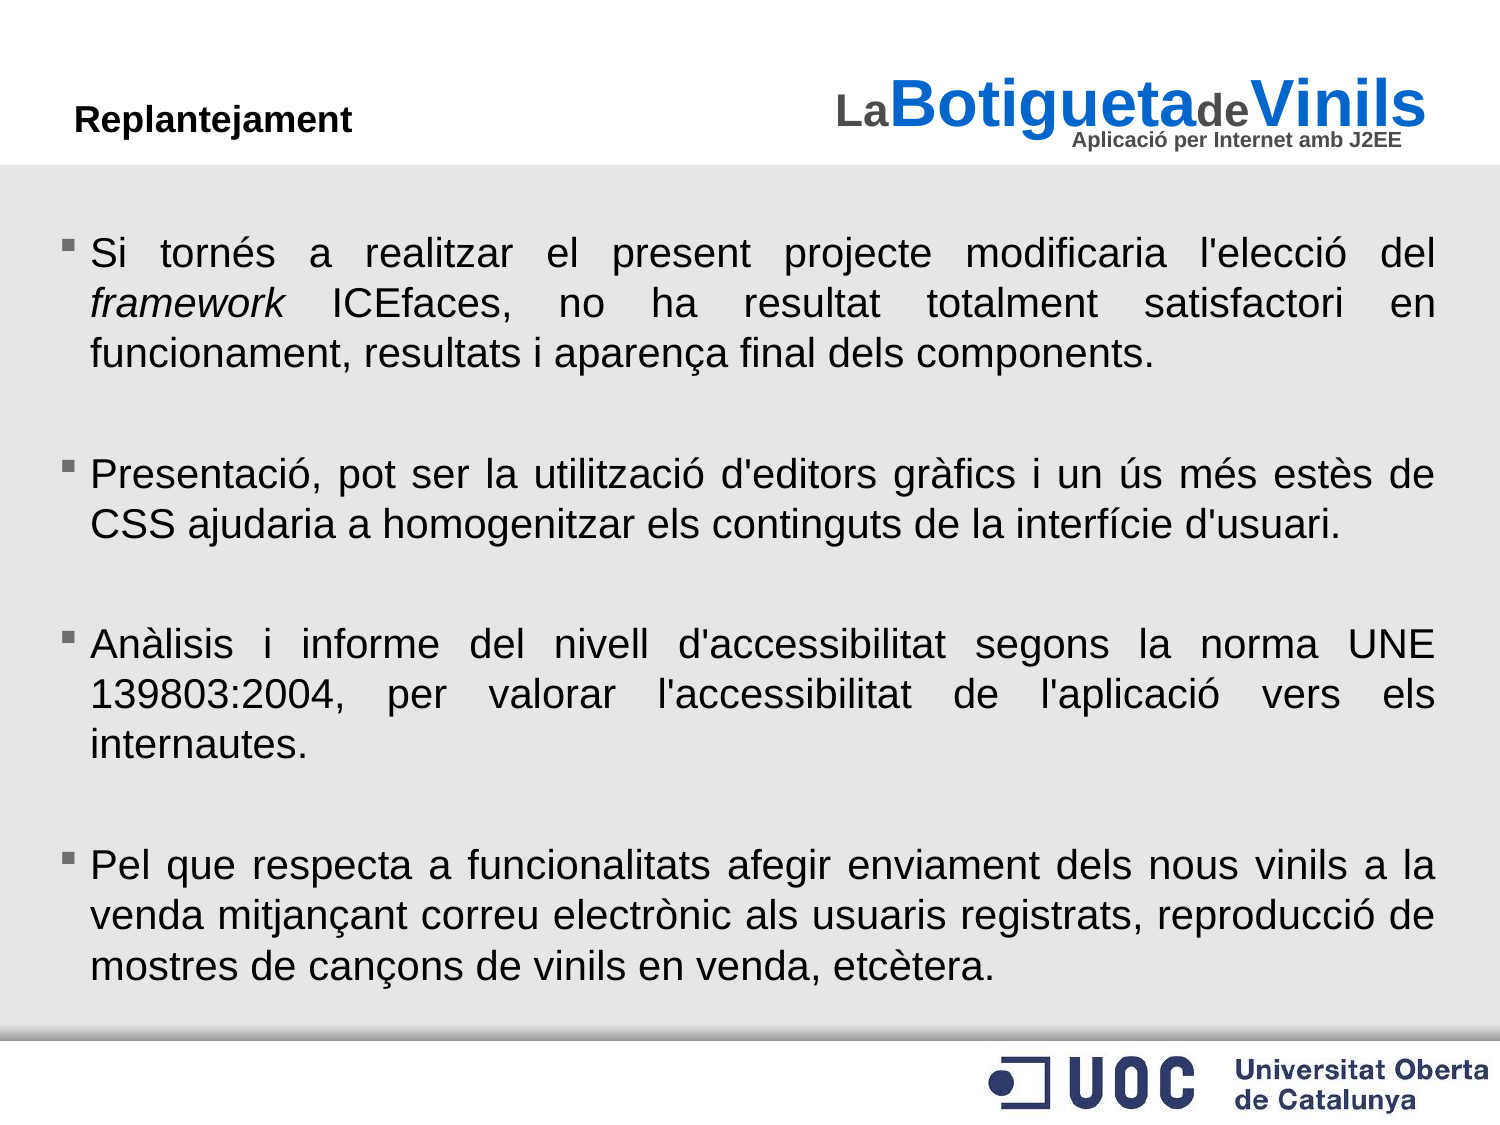

# LaBotiguetadeVinils
Replantejament
Aplicació per Internet amb J2EE
Si tornés a realitzar el present projecte modificaria l'elecció del framework ICEfaces, no ha resultat totalment satisfactori en funcionament, resultats i aparença final dels components.
Presentació, pot ser la utilització d'editors gràfics i un ús més estès de CSS ajudaria a homogenitzar els continguts de la interfície d'usuari.
Anàlisis i informe del nivell d'accessibilitat segons la norma UNE 139803:2004, per valorar l'accessibilitat de l'aplicació vers els internautes.
Pel que respecta a funcionalitats afegir enviament dels nous vinils a la venda mitjançant correu electrònic als usuaris registrats, reproducció de mostres de cançons de vinils en venda, etcètera.
Here comes your footer